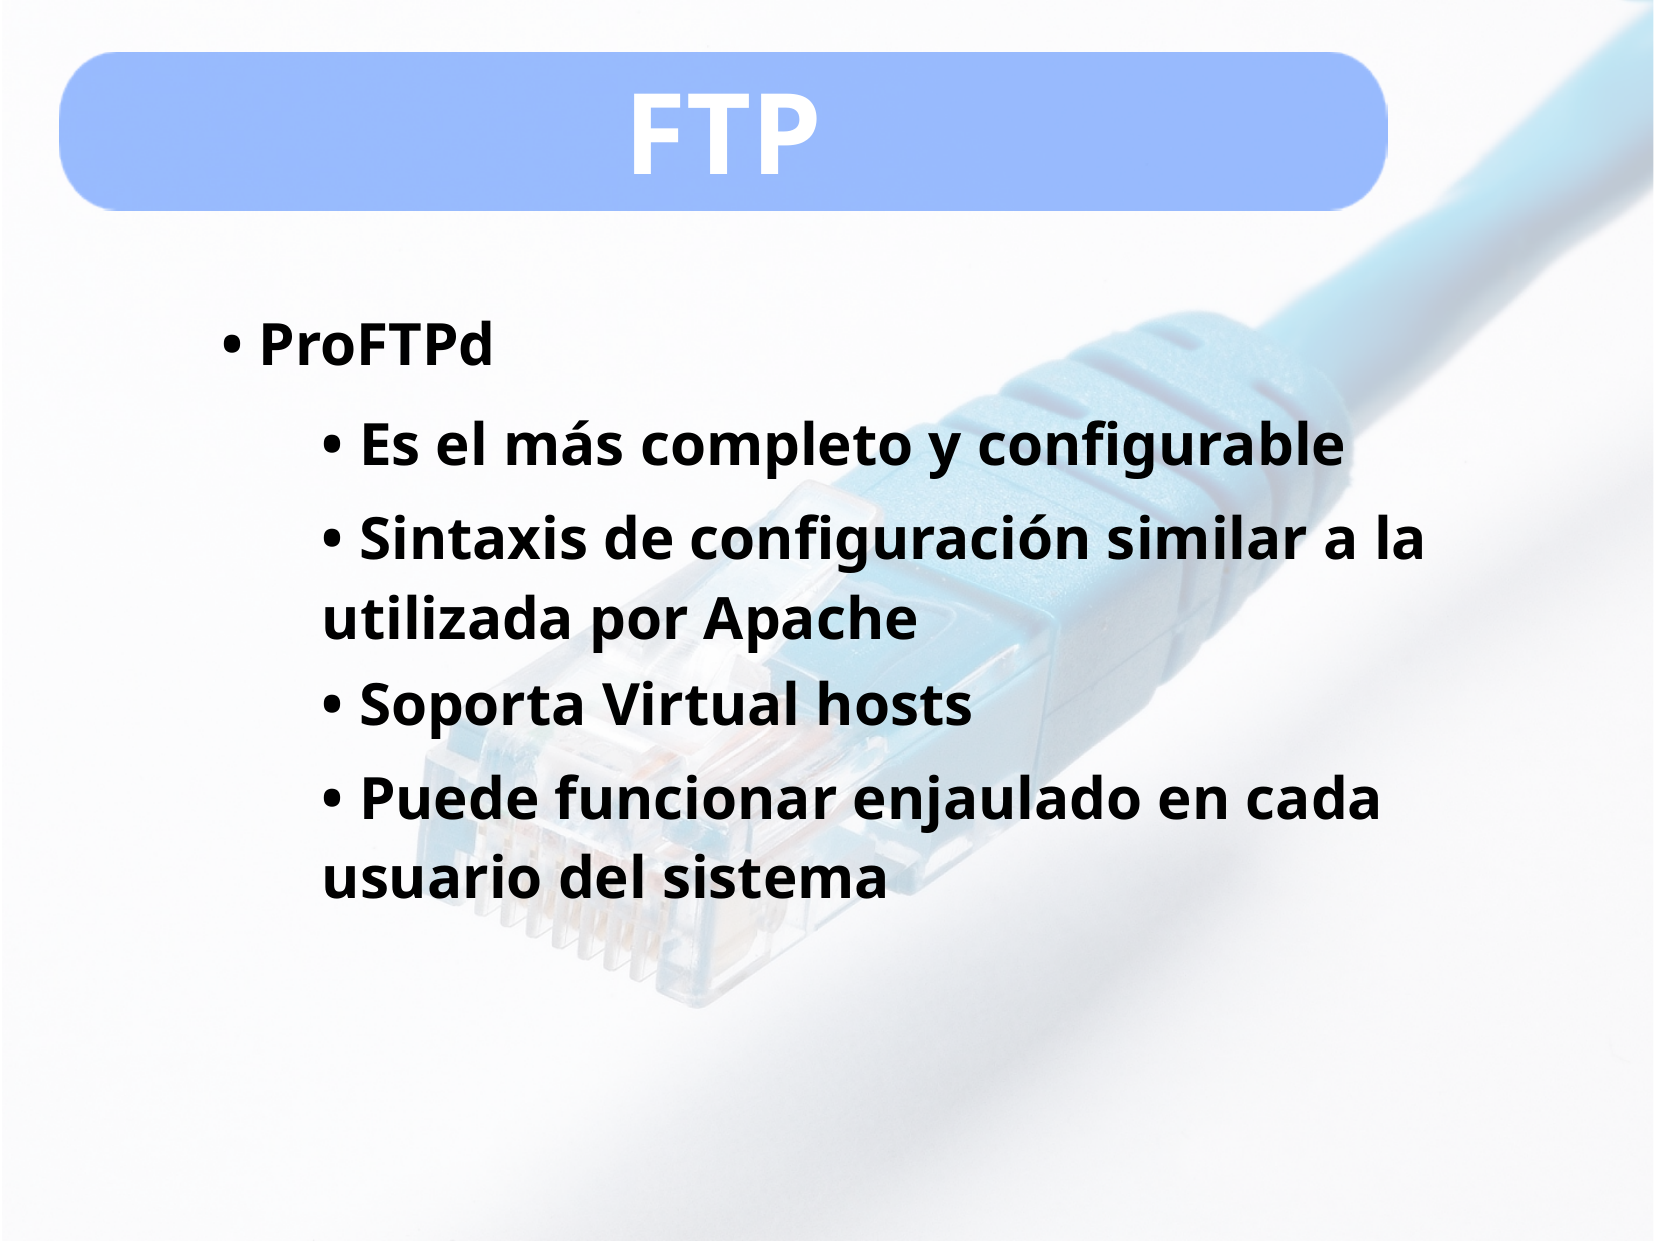

FTP
• ProFTPd
• Es el más completo y configurable
• Sintaxis de configuración similar a la utilizada por Apache
• Soporta Virtual hosts
• Puede funcionar enjaulado en cada usuario del sistema